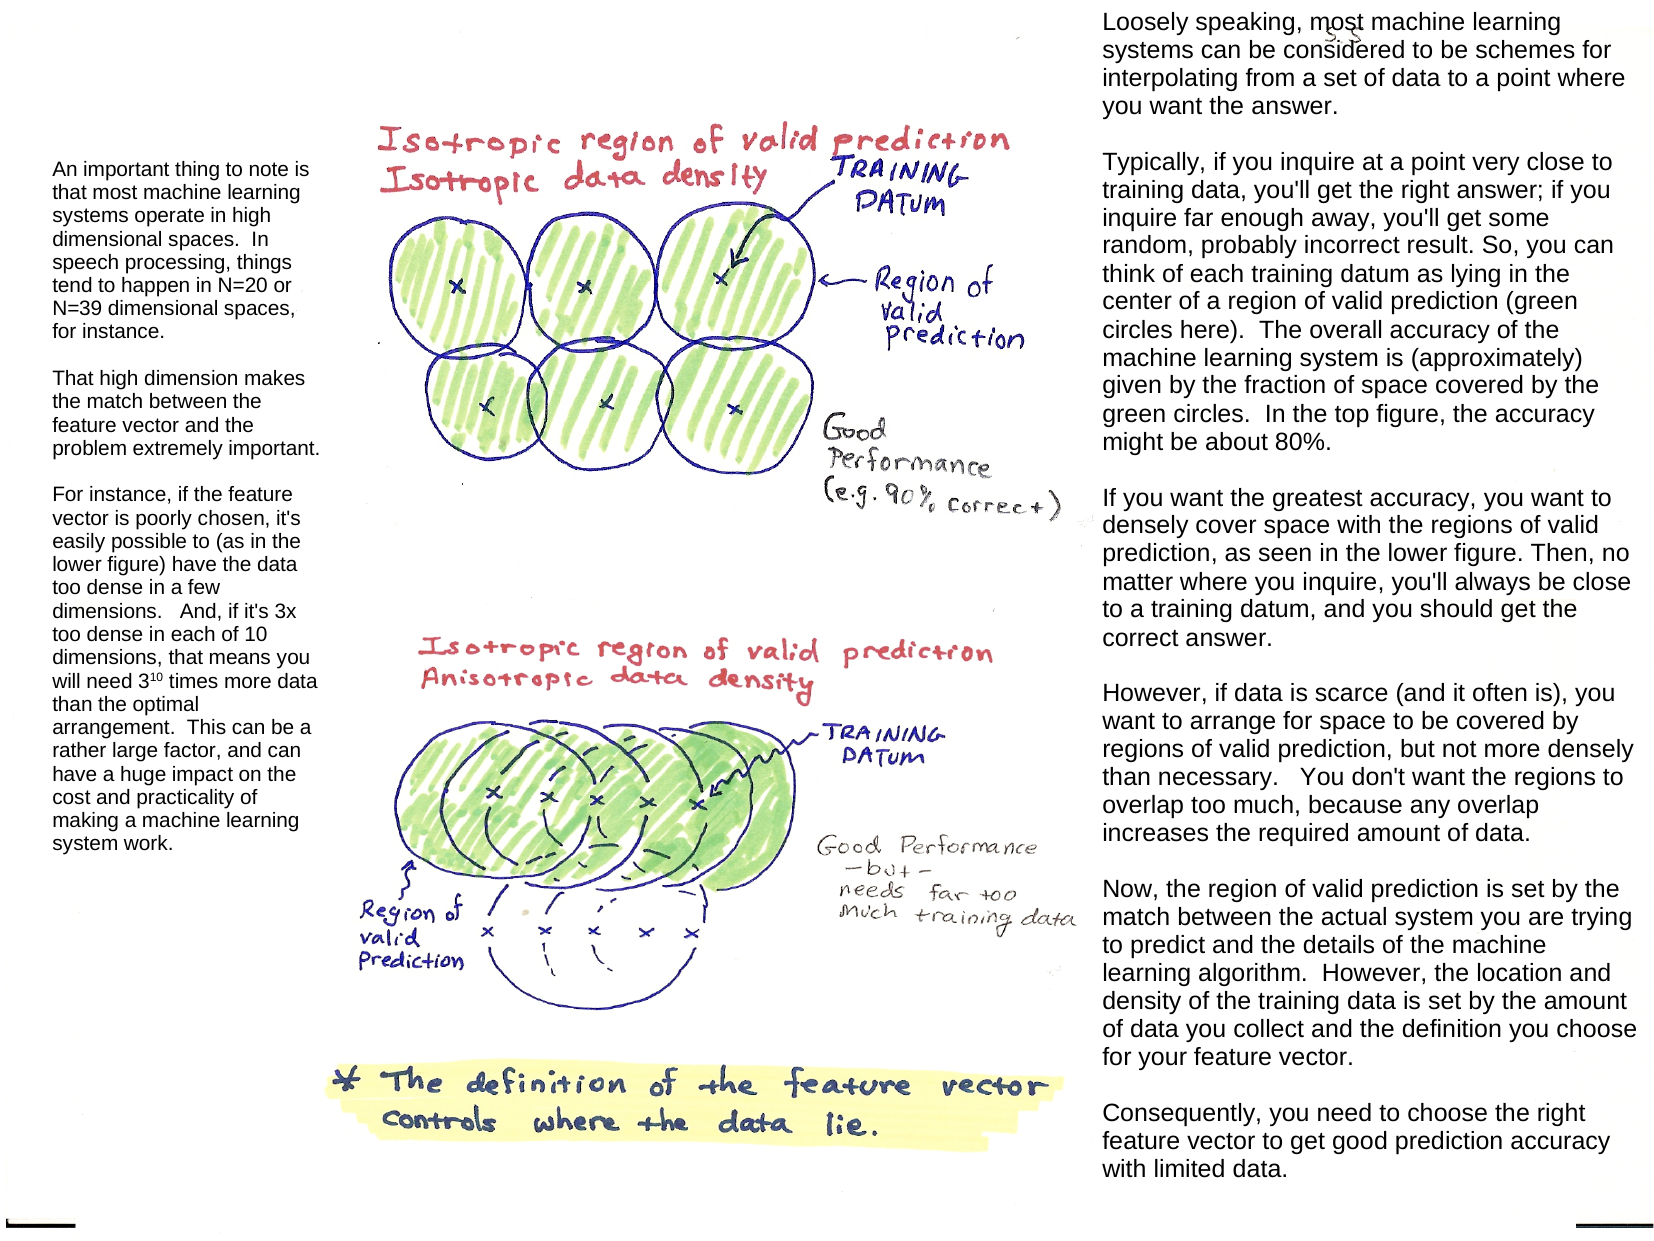

Loosely speaking, most machine learning systems can be considered to be schemes for interpolating from a set of data to a point where you want the answer.
Typically, if you inquire at a point very close to training data, you'll get the right answer; if you inquire far enough away, you'll get some random, probably incorrect result. So, you can think of each training datum as lying in the center of a region of valid prediction (green circles here). The overall accuracy of the machine learning system is (approximately) given by the fraction of space covered by the green circles. In the top figure, the accuracy might be about 80%.
If you want the greatest accuracy, you want to densely cover space with the regions of valid prediction, as seen in the lower figure. Then, no matter where you inquire, you'll always be close to a training datum, and you should get the correct answer.
However, if data is scarce (and it often is), you want to arrange for space to be covered by regions of valid prediction, but not more densely than necessary. You don't want the regions to overlap too much, because any overlap increases the required amount of data.
Now, the region of valid prediction is set by the match between the actual system you are trying to predict and the details of the machine learning algorithm. However, the location and density of the training data is set by the amount of data you collect and the definition you choose for your feature vector.
Consequently, you need to choose the right feature vector to get good prediction accuracy with limited data.
An important thing to note is that most machine learning systems operate in high dimensional spaces. In speech processing, things tend to happen in N=20 or N=39 dimensional spaces, for instance.
That high dimension makes the match between the feature vector and the problem extremely important.
For instance, if the feature vector is poorly chosen, it's easily possible to (as in the lower figure) have the data too dense in a few dimensions. And, if it's 3x too dense in each of 10 dimensions, that means you will need 310 times more data than the optimal arrangement. This can be a rather large factor, and can have a huge impact on the cost and practicality of making a machine learning system work.